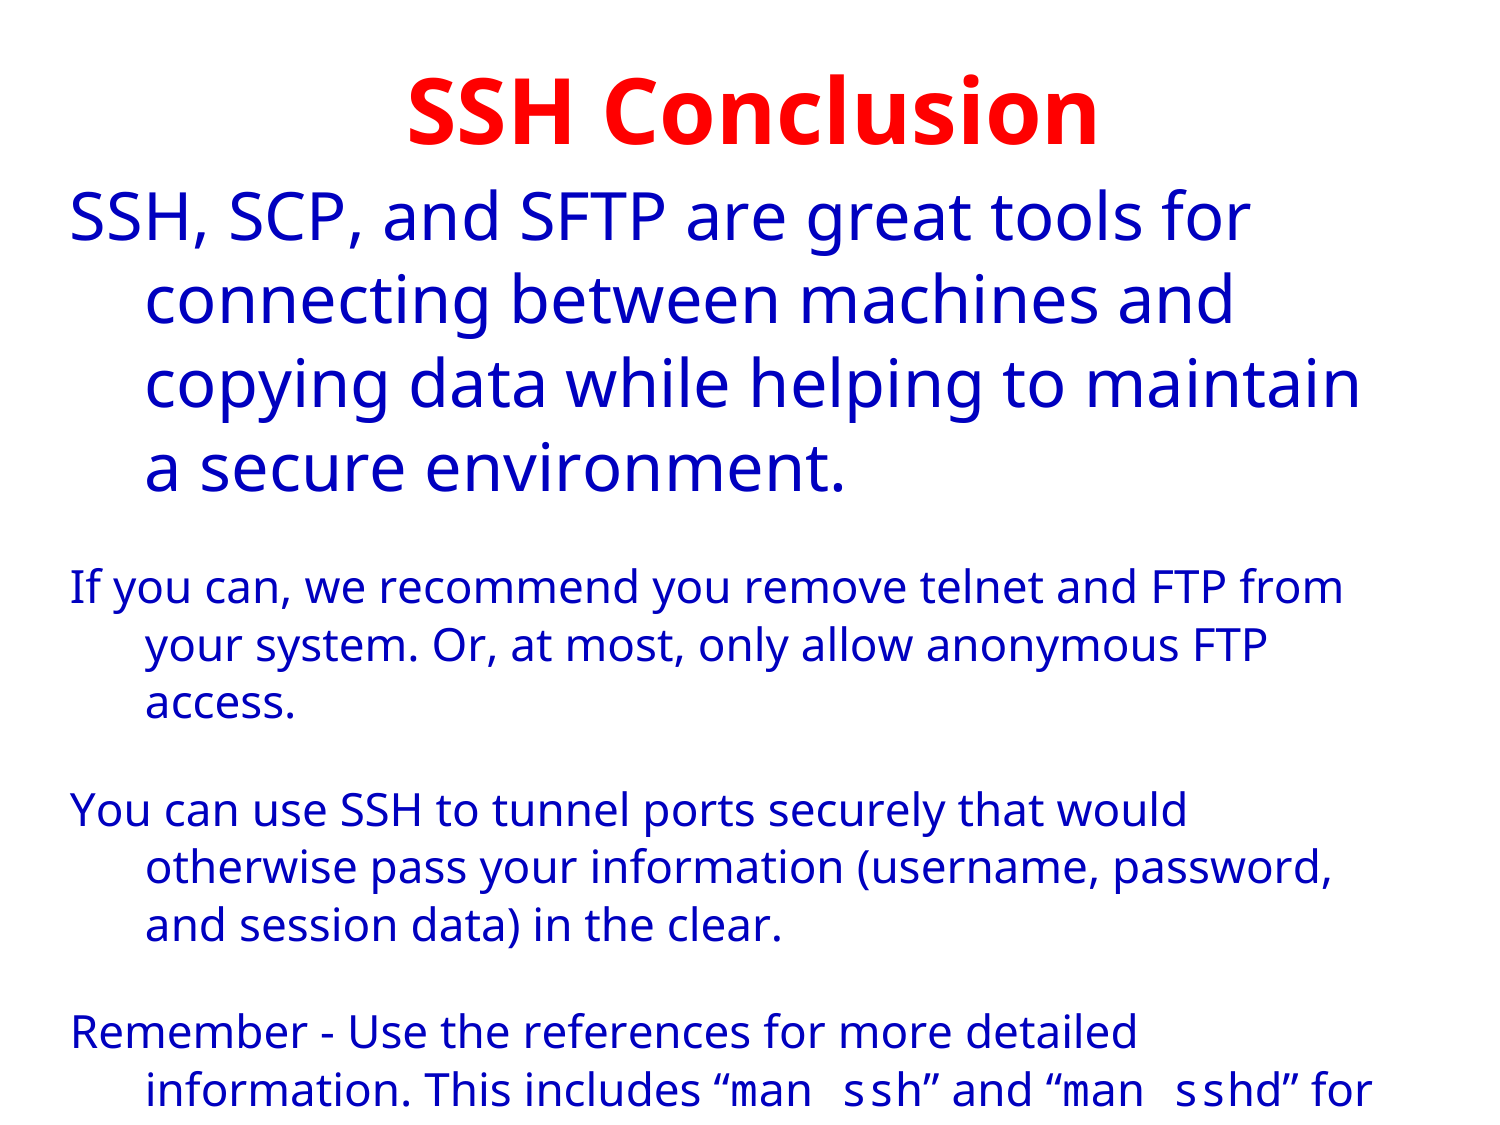

SSH Conclusion
# SSH, SCP, and SFTP are great tools for connecting between machines and copying data while helping to maintain a secure environment.
If you can, we recommend you remove telnet and FTP from your system. Or, at most, only allow anonymous FTP access.
You can use SSH to tunnel ports securely that would otherwise pass your information (username, password, and session data) in the clear.
Remember - Use the references for more detailed information. This includes “man ssh” and “man sshd” for much more information.